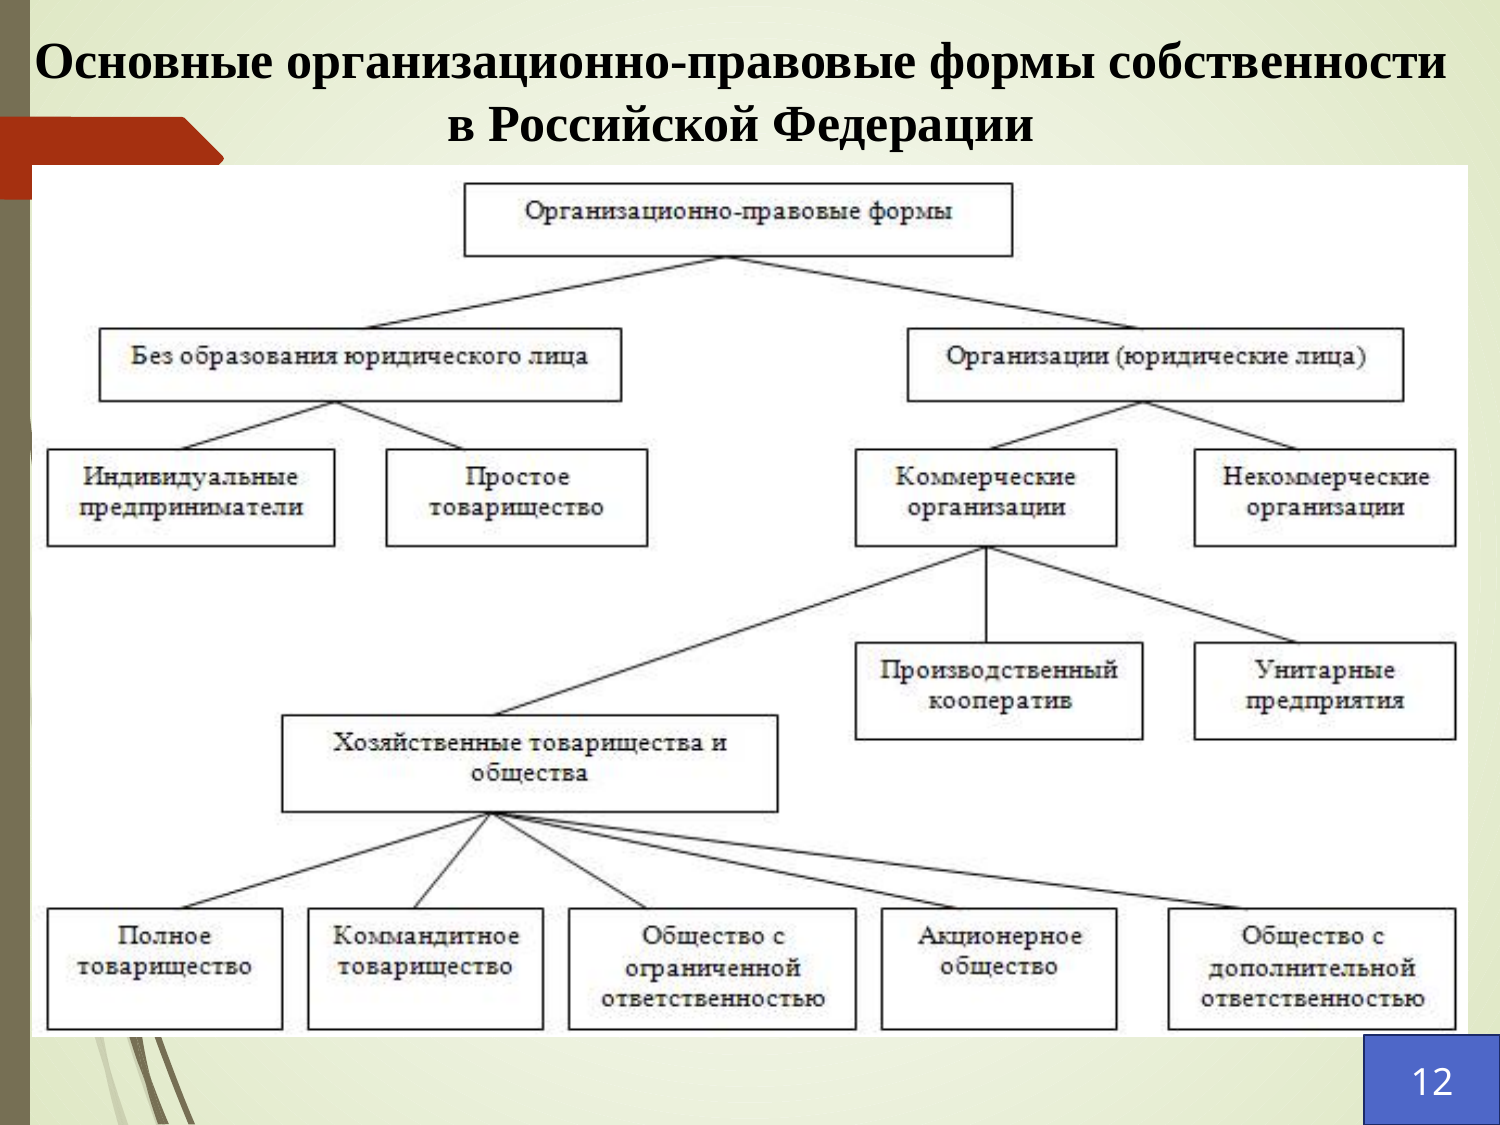

Основные организационно-правовые формы собственности в Российской Федерации
12